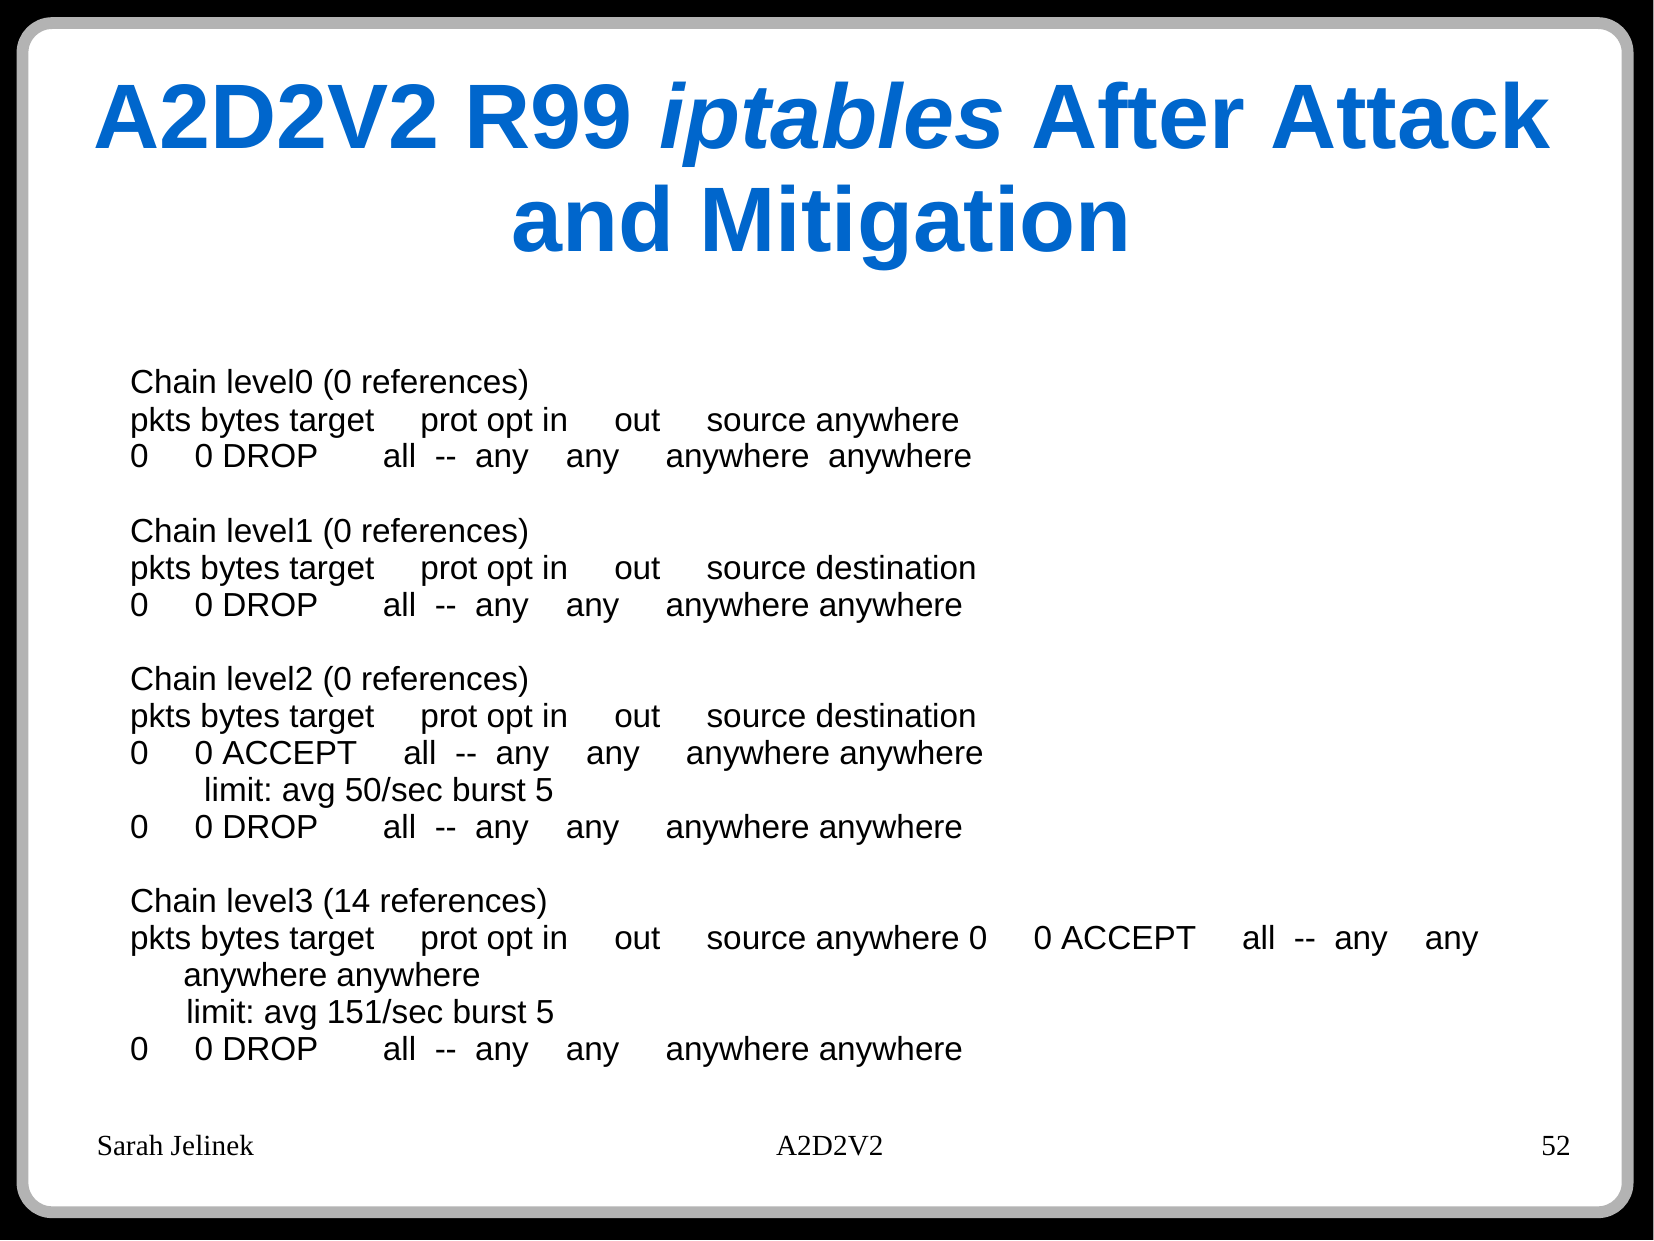

# A2D2V2 R99 iptables After Attack and Mitigation
Chain level0 (0 references)
pkts bytes target prot opt in out source anywhere
0 0 DROP all -- any any anywhere anywhere
Chain level1 (0 references)
pkts bytes target prot opt in out source destination
0 0 DROP all -- any any anywhere anywhere
Chain level2 (0 references)
pkts bytes target prot opt in out source destination
0 0 ACCEPT all -- any any anywhere anywhere
 limit: avg 50/sec burst 5
0 0 DROP all -- any any anywhere anywhere
Chain level3 (14 references)
pkts bytes target prot opt in out source anywhere 0 0 ACCEPT all -- any any anywhere anywhere
limit: avg 151/sec burst 5
0 0 DROP all -- any any anywhere anywhere
Sarah Jelinek A2D2V2
52